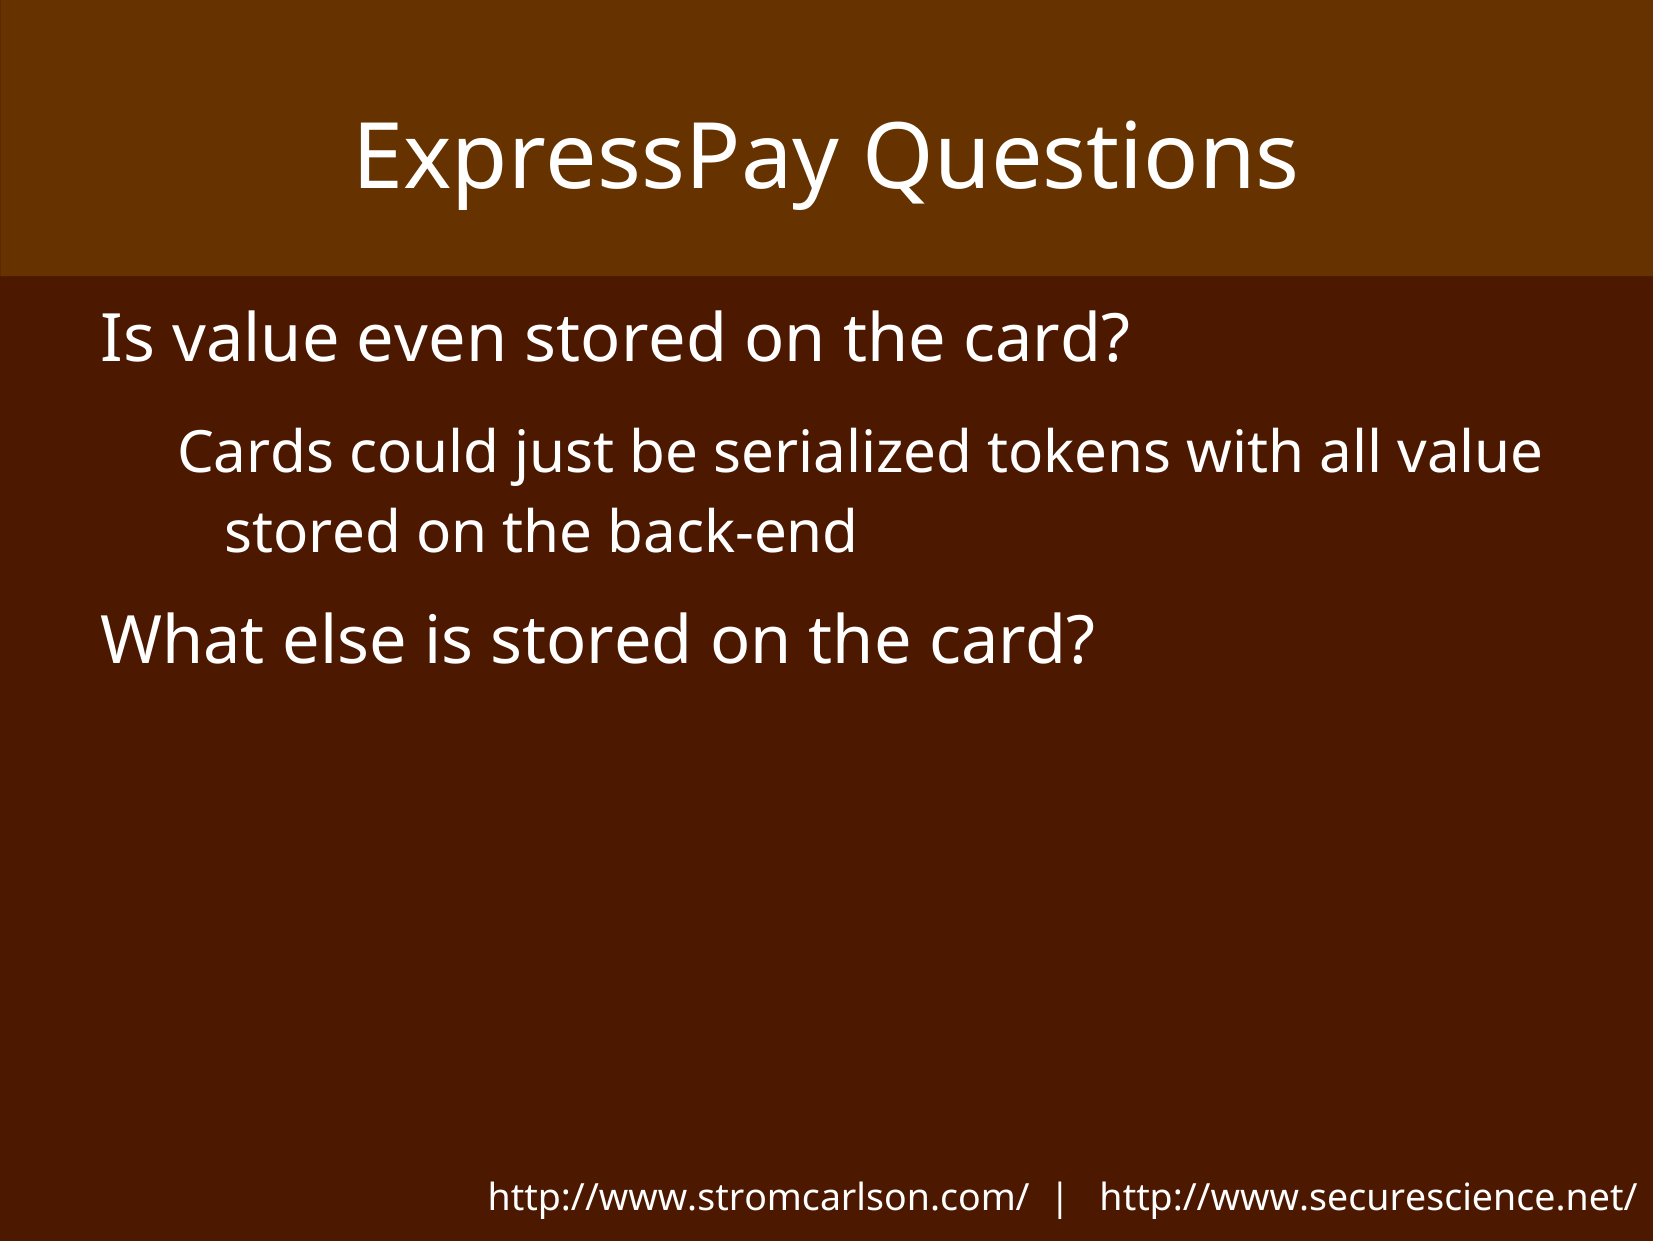

# ExpressPay Questions
Is value even stored on the card?
Cards could just be serialized tokens with all value stored on the back-end
What else is stored on the card?